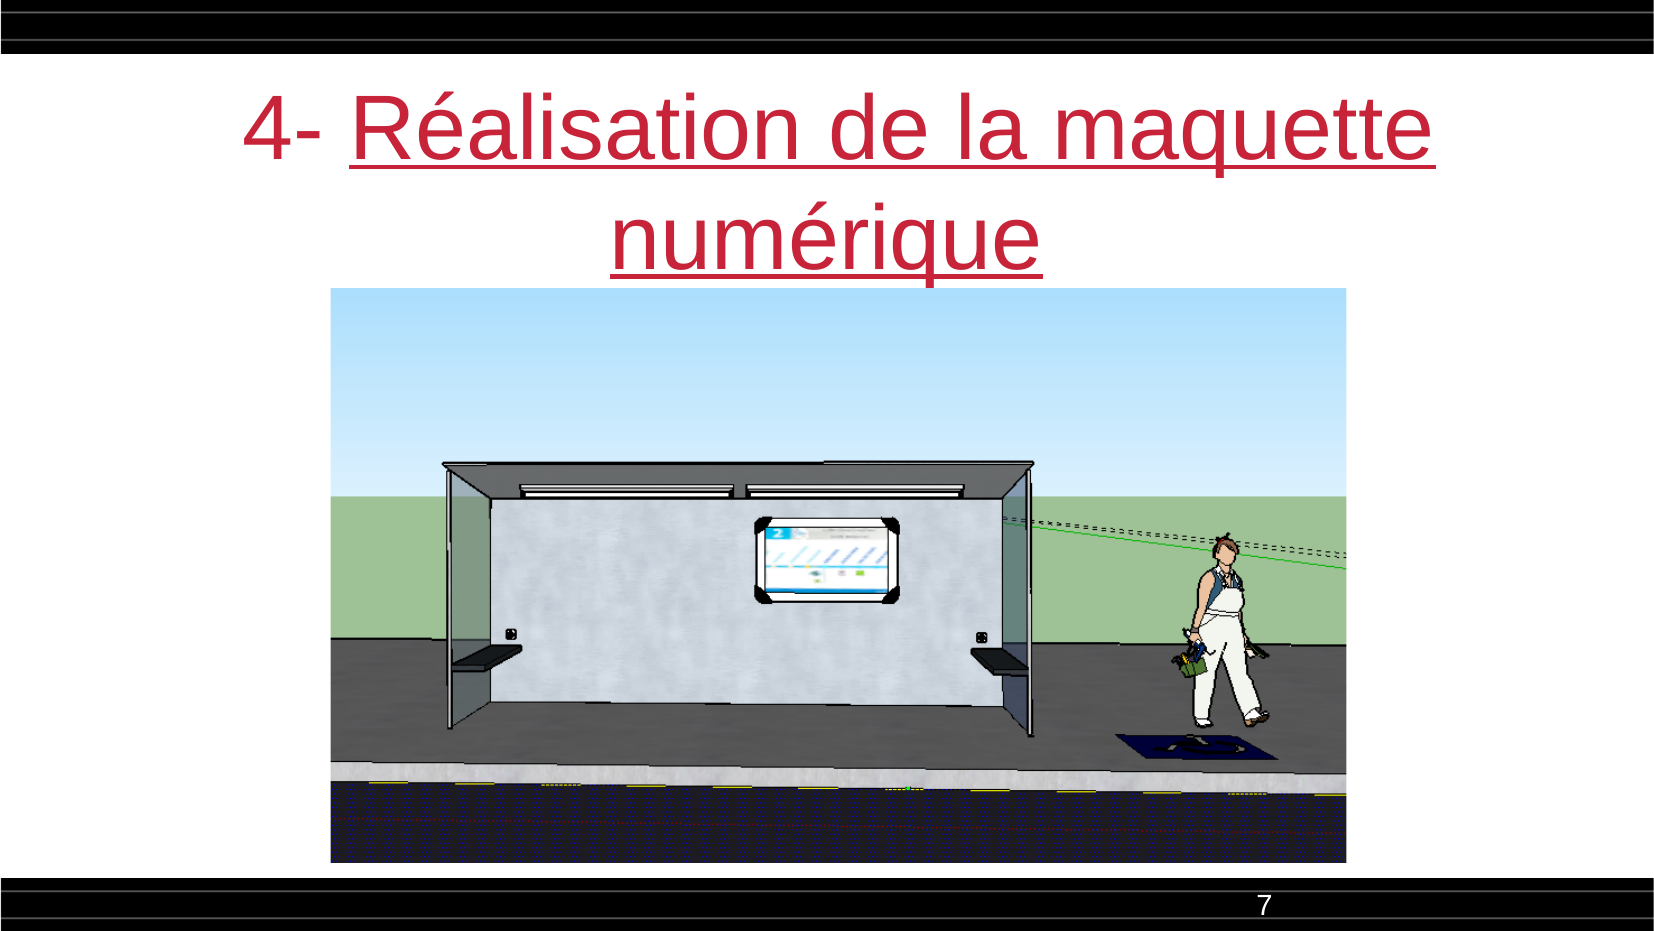

# 4- Réalisation de la maquette numérique